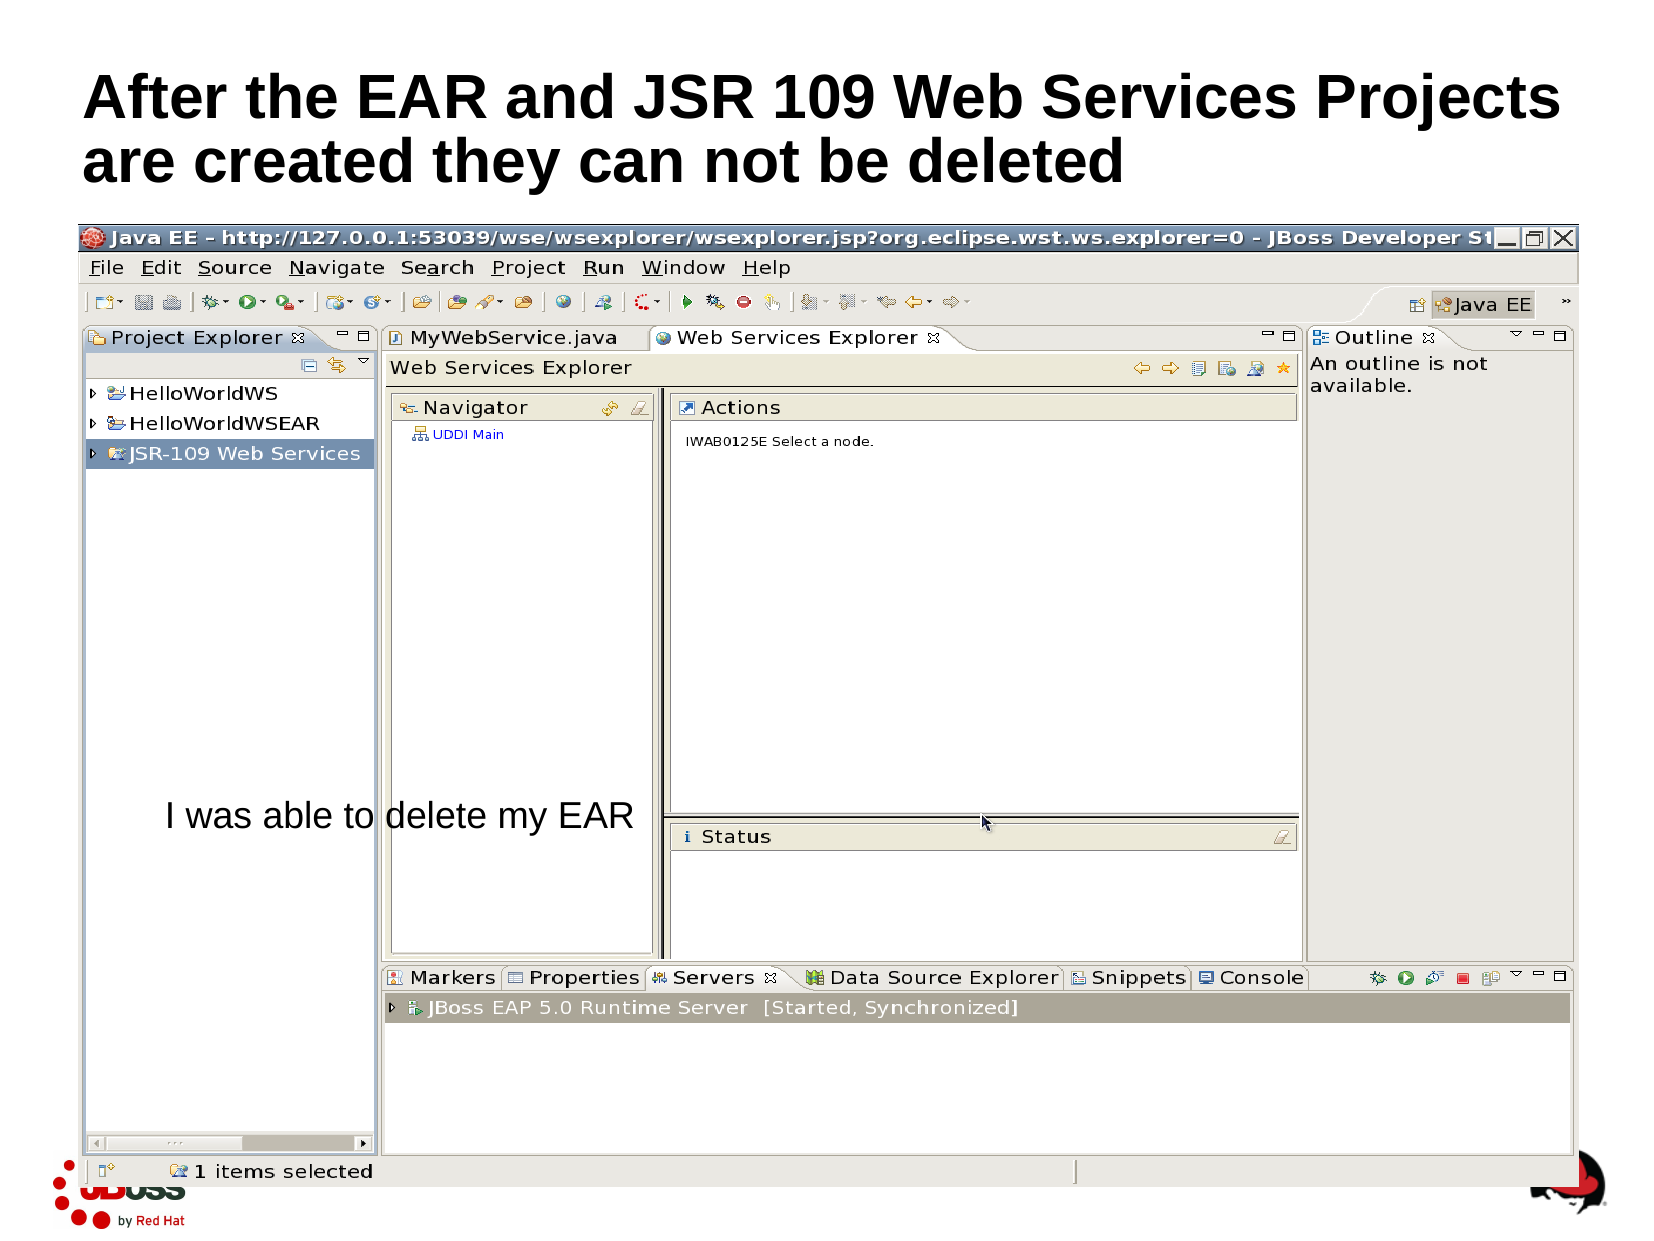

# After the EAR and JSR 109 Web Services Projects are created they can not be deleted
I was able to delete my EAR